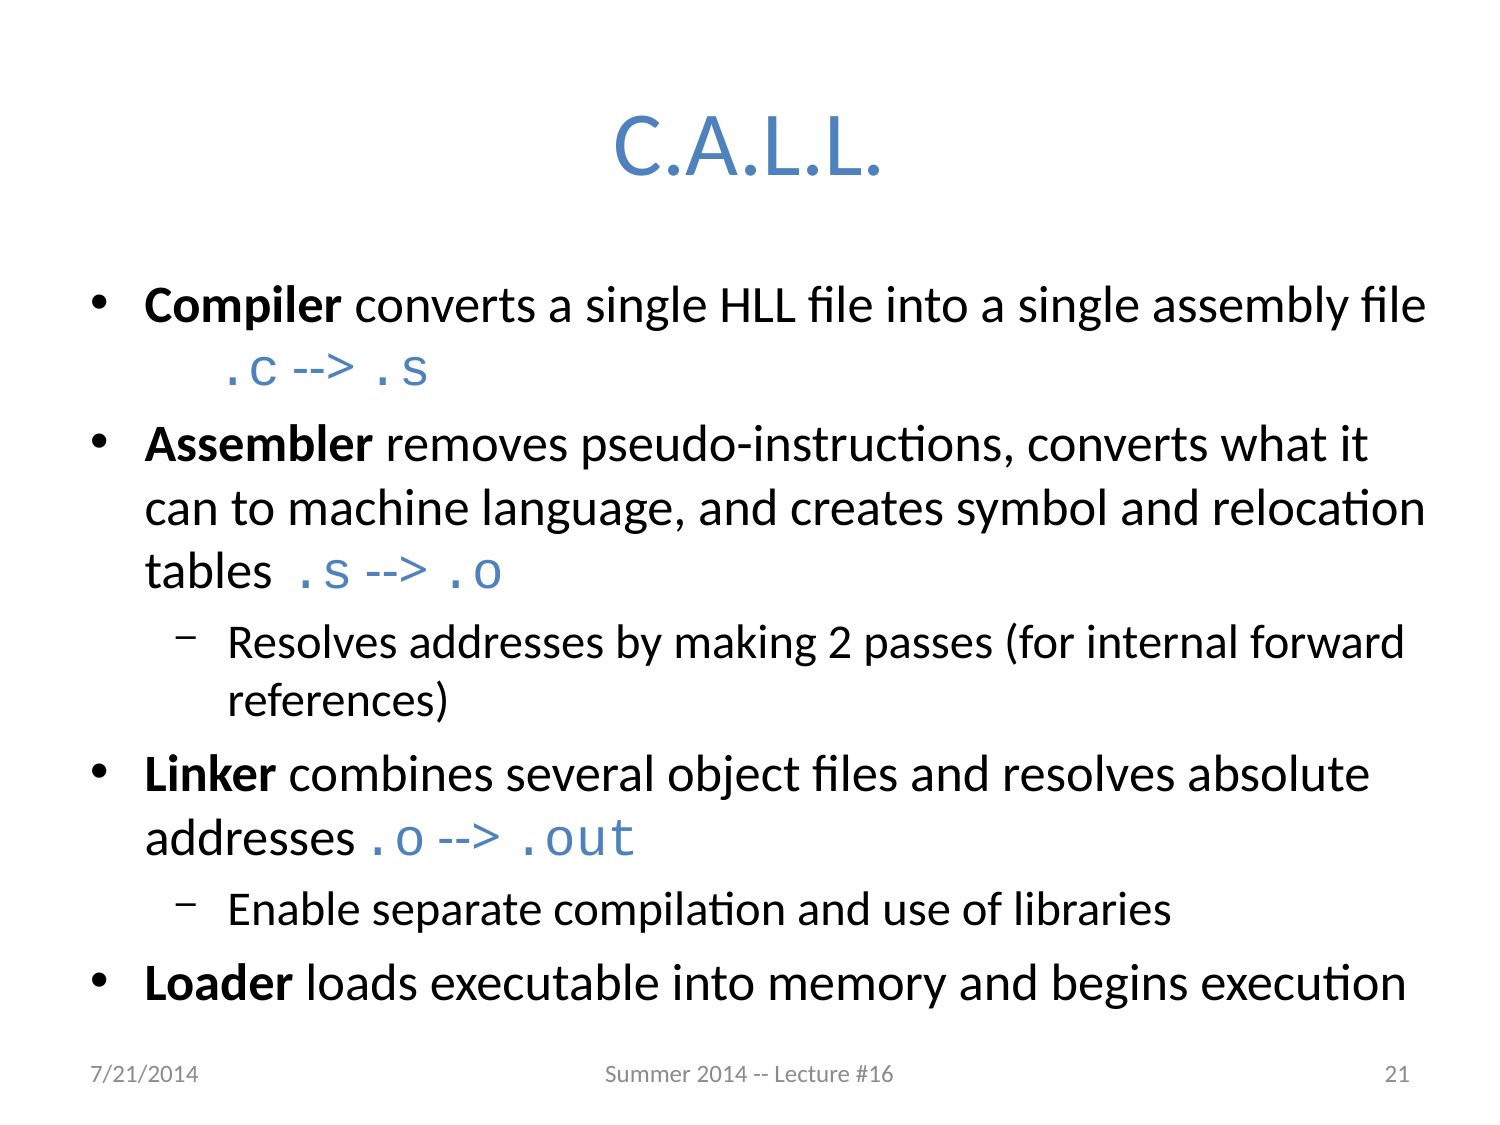

# C.A.L.L.
Compiler converts a single HLL file into a single assembly file					.c --> .s
Assembler removes pseudo-instructions, converts what it can to machine language, and creates symbol and relocation tables		.s --> .o
Resolves addresses by making 2 passes (for internal forward references)
Linker combines several object files and resolves absolute addresses				.o --> .out
Enable separate compilation and use of libraries
Loader loads executable into memory and begins execution
7/21/2014
Summer 2014 -- Lecture #16